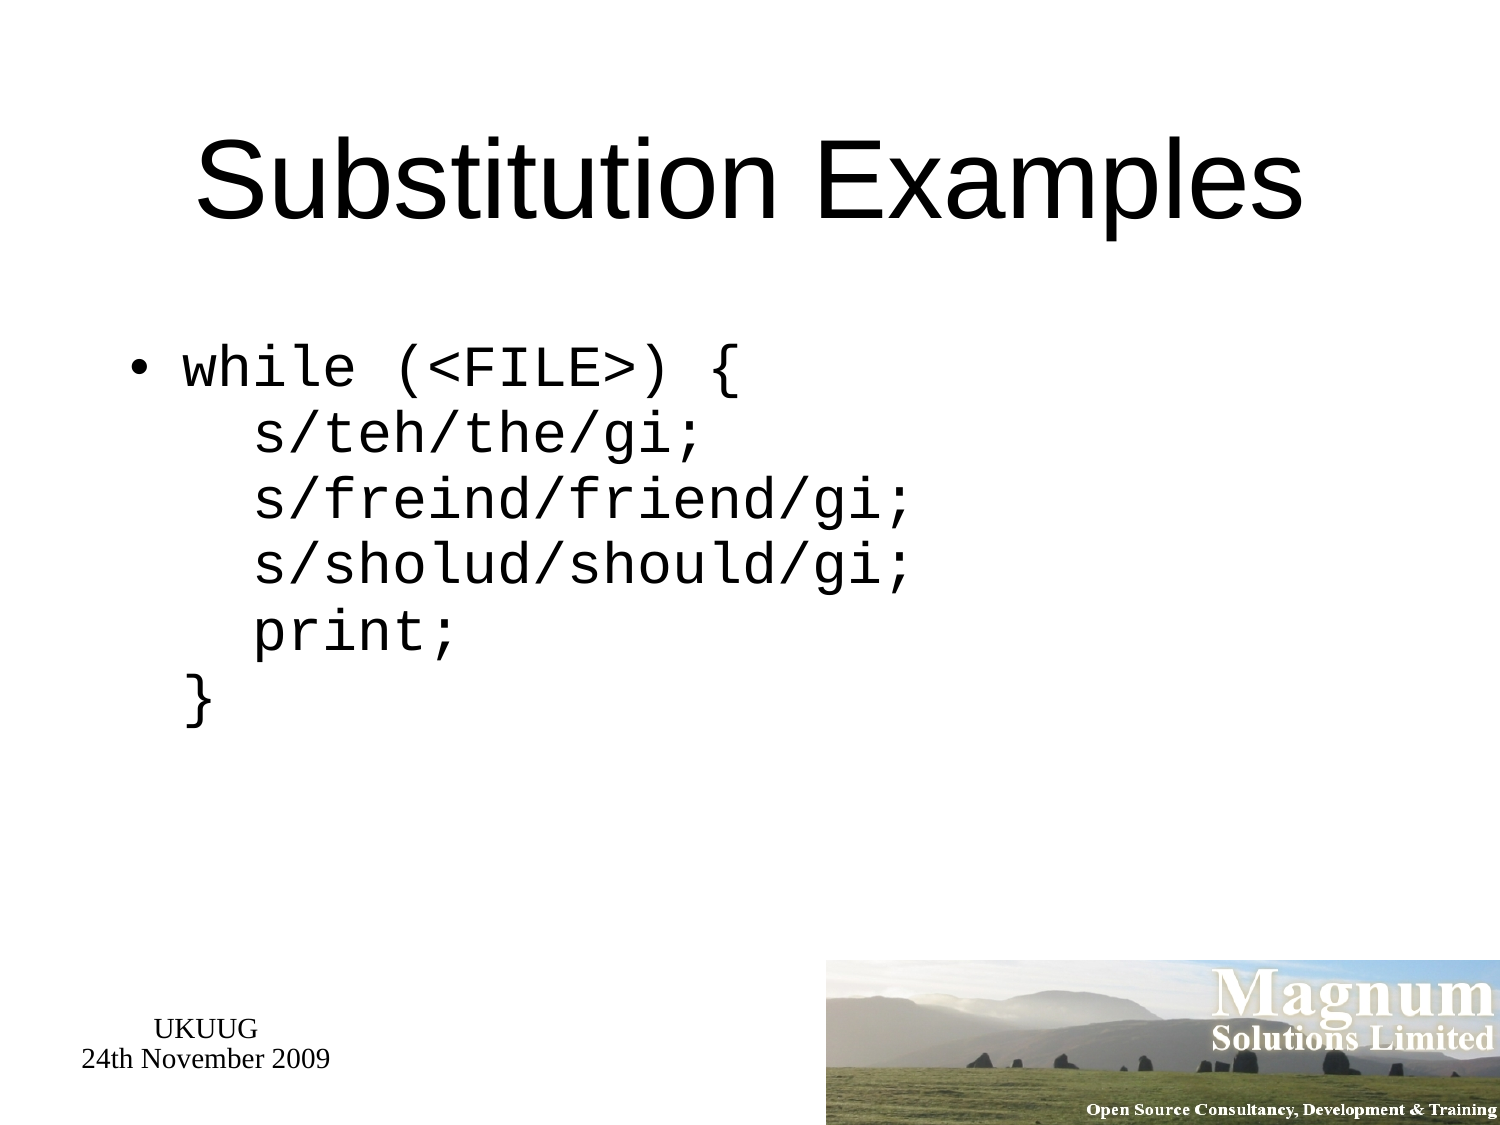

# Substitution Examples
while (<FILE>) {
 s/teh/the/gi;
 s/freind/friend/gi;
 s/sholud/should/gi;
 print;
}
119